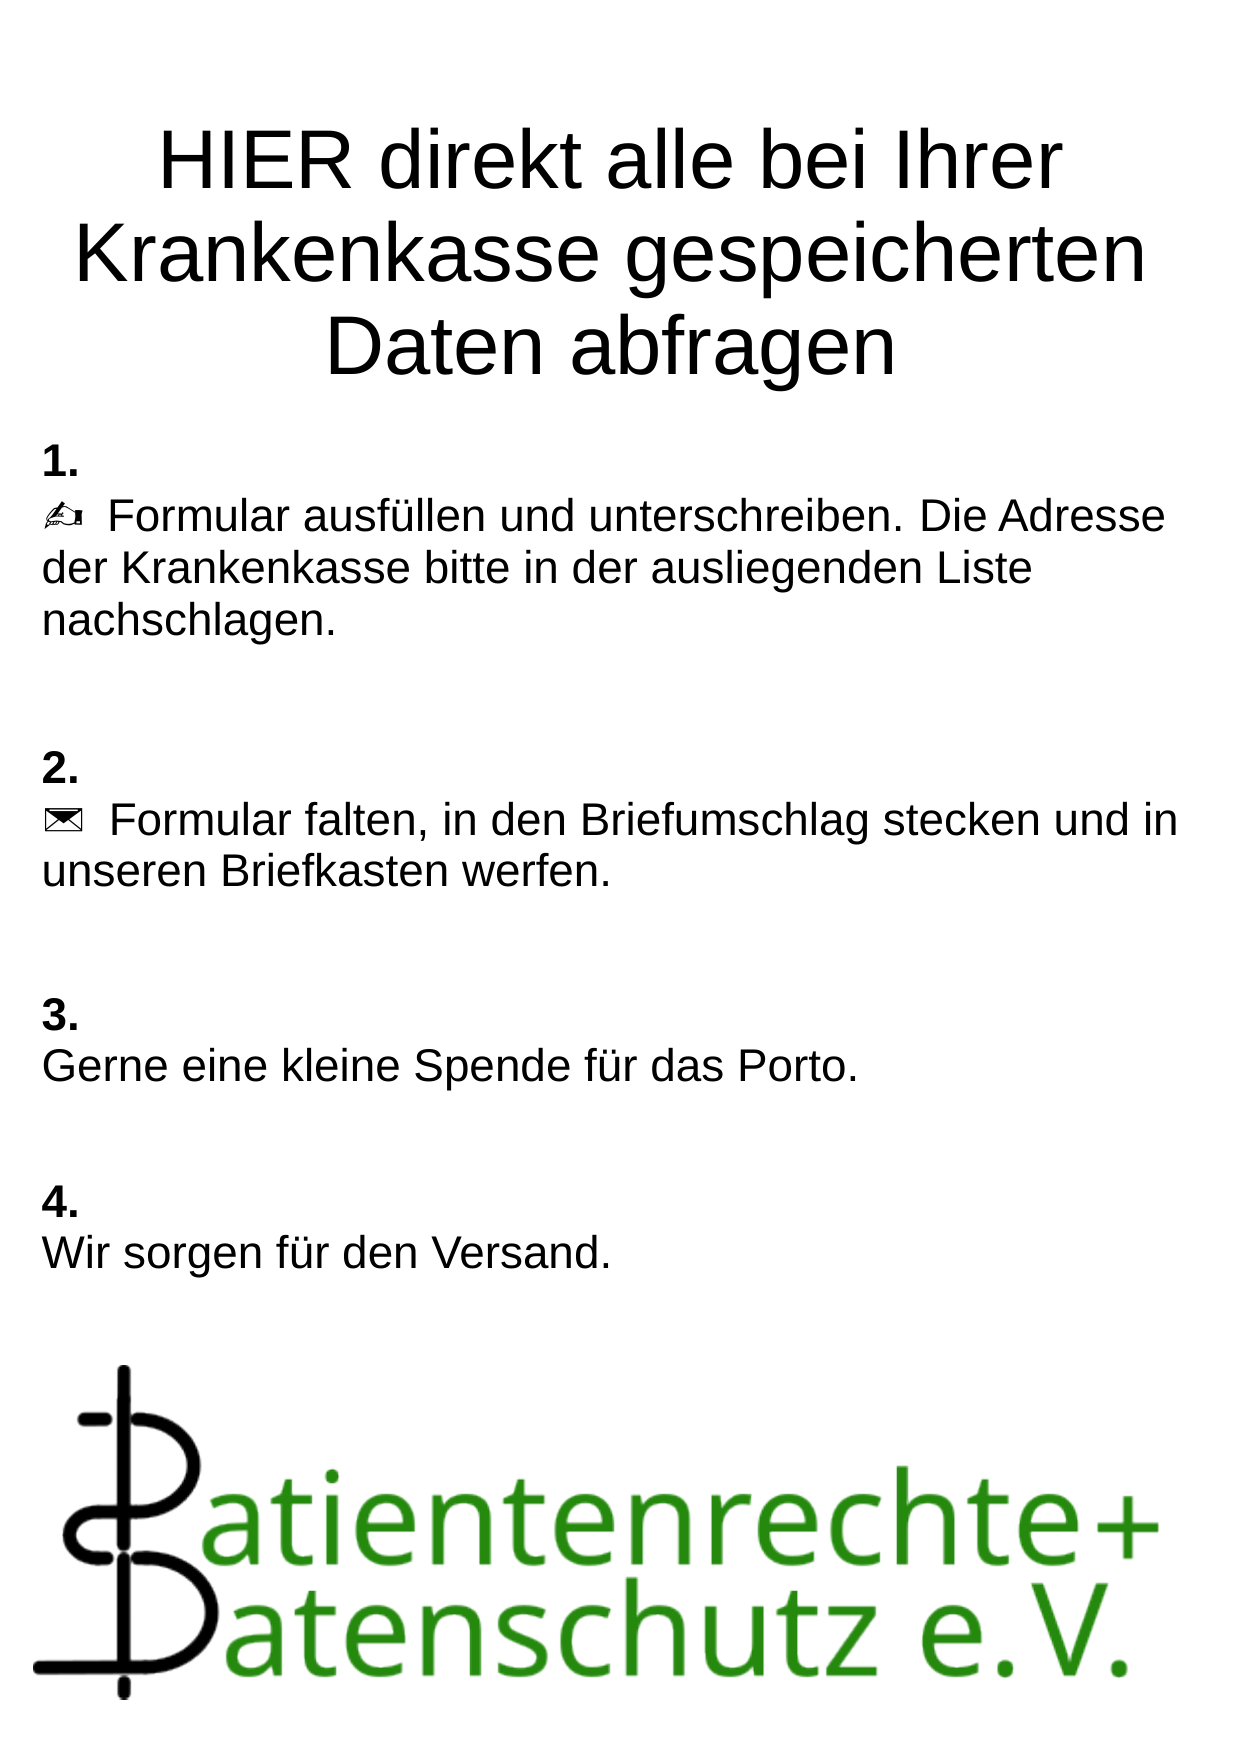

# HIER direkt alle bei Ihrer Krankenkasse gespeicherten Daten abfragen
1.
 Formular ausfüllen und unterschreiben. Die Adresse der Krankenkasse bitte in der ausliegenden Liste nachschlagen.
2.
 Formular falten, in den Briefumschlag stecken und in unseren Briefkasten werfen.
3.
Gerne eine kleine Spende für das Porto.
4.
Wir sorgen für den Versand.